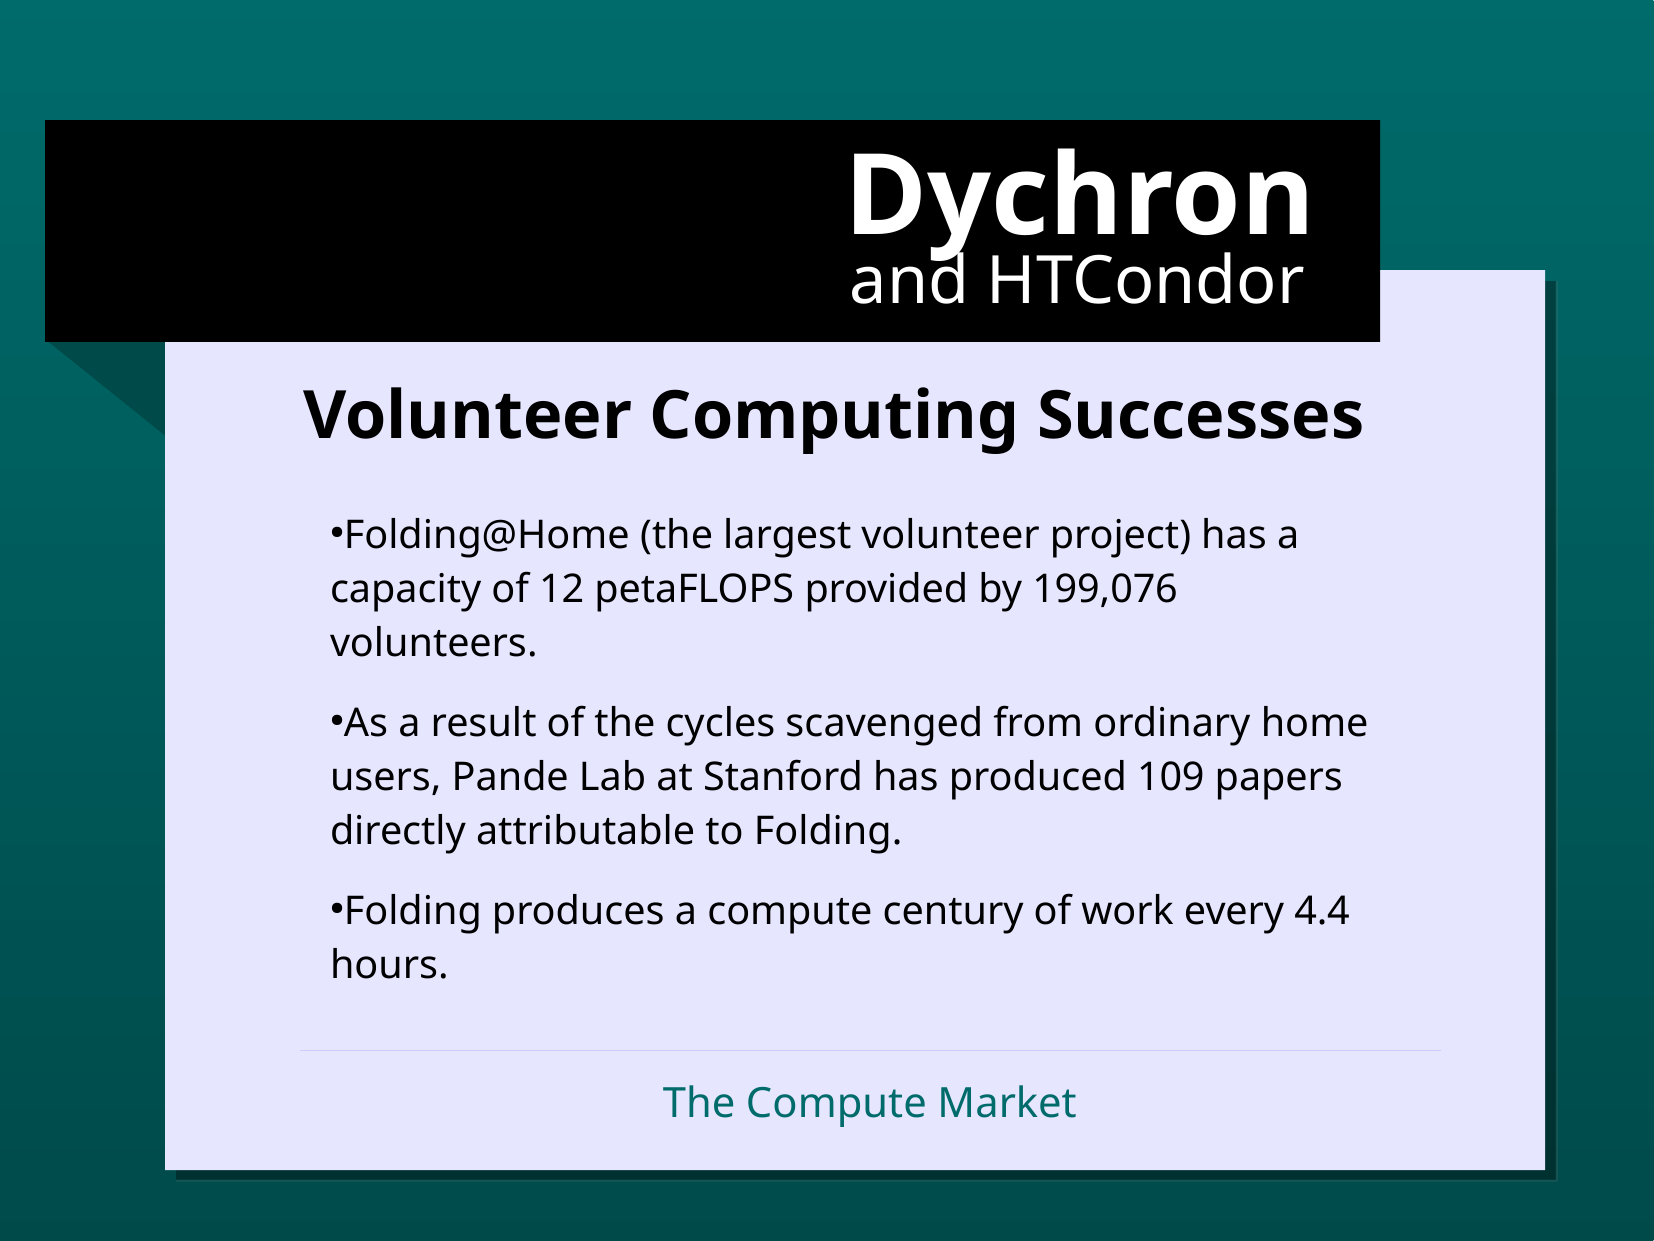

# Dychron
and HTCondor
Volunteer Computing Successes
Folding@Home (the largest volunteer project) has a capacity of 12 petaFLOPS provided by 199,076 volunteers.
As a result of the cycles scavenged from ordinary home users, Pande Lab at Stanford has produced 109 papers directly attributable to Folding.
Folding produces a compute century of work every 4.4 hours.
The Compute Market